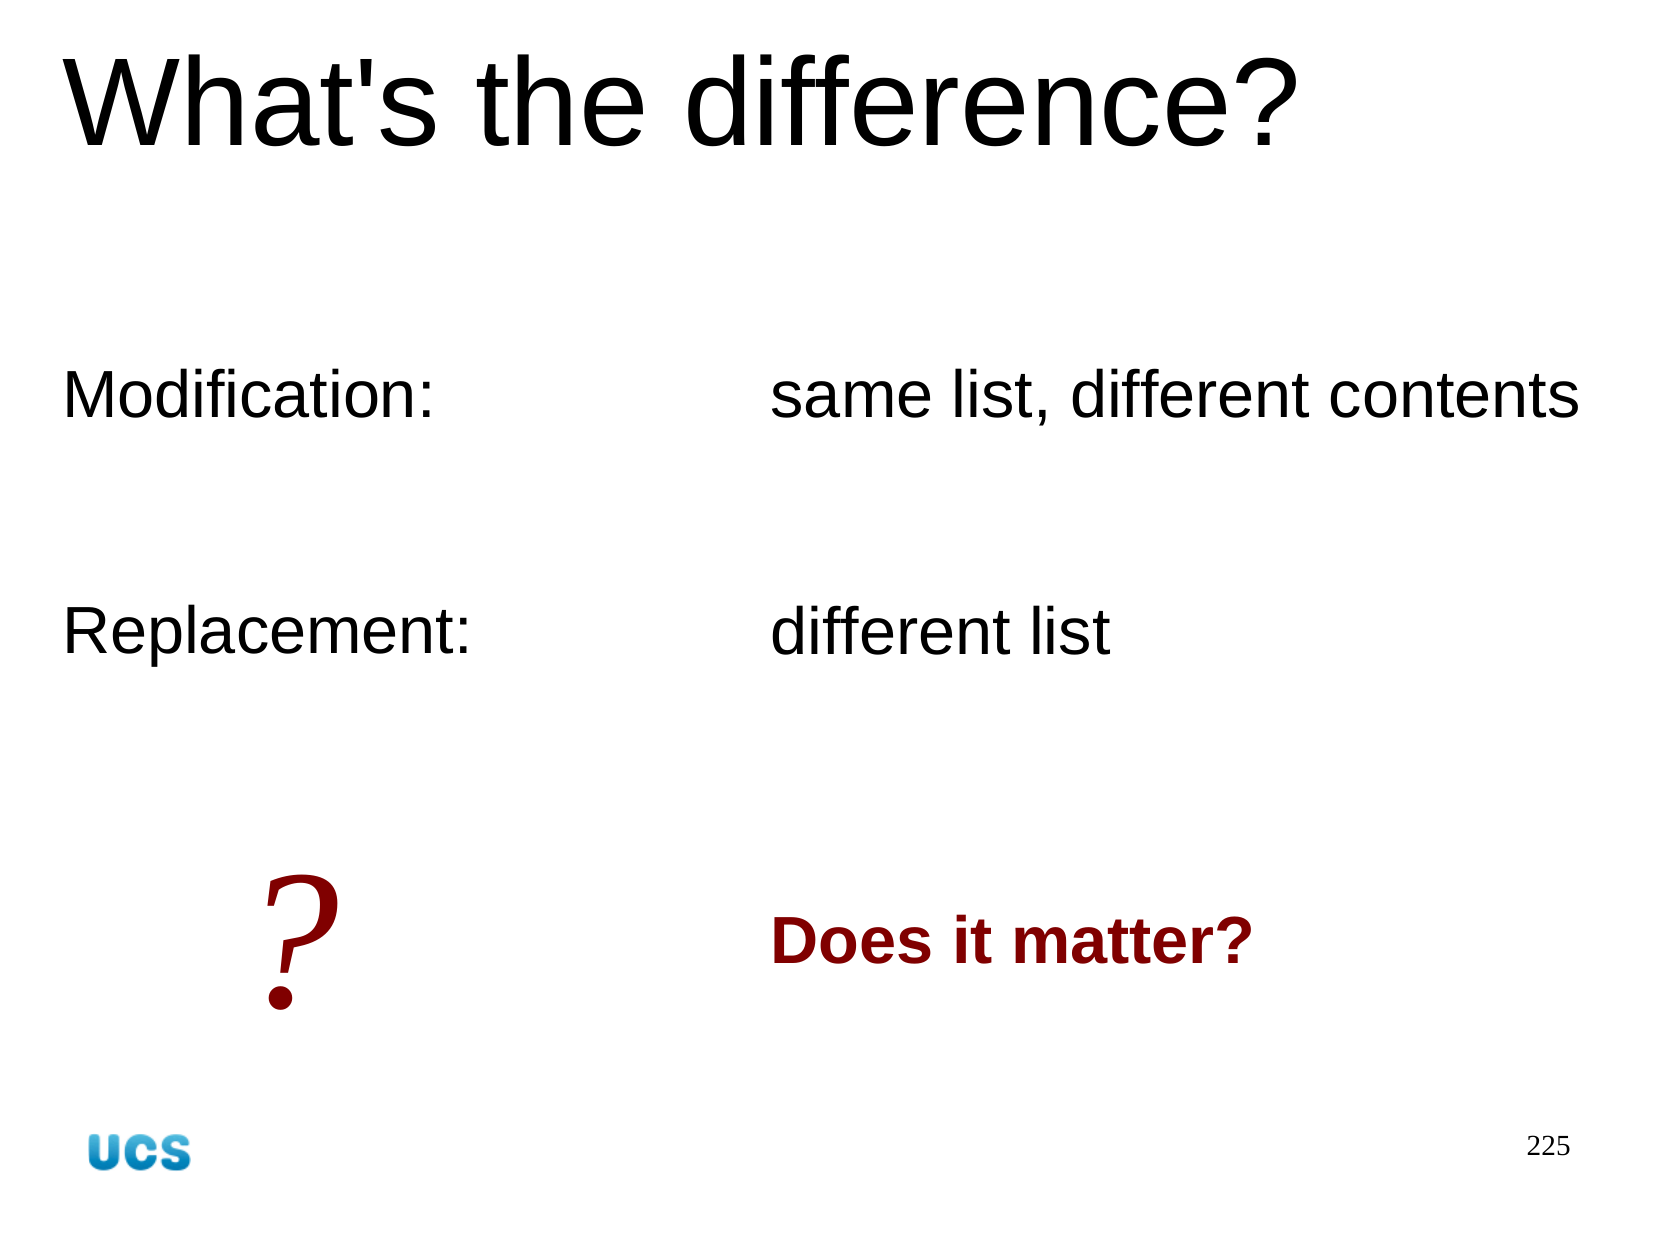

What's the difference?
Modification:
same list, different contents
Replacement:
different list
?
Does it matter?
225